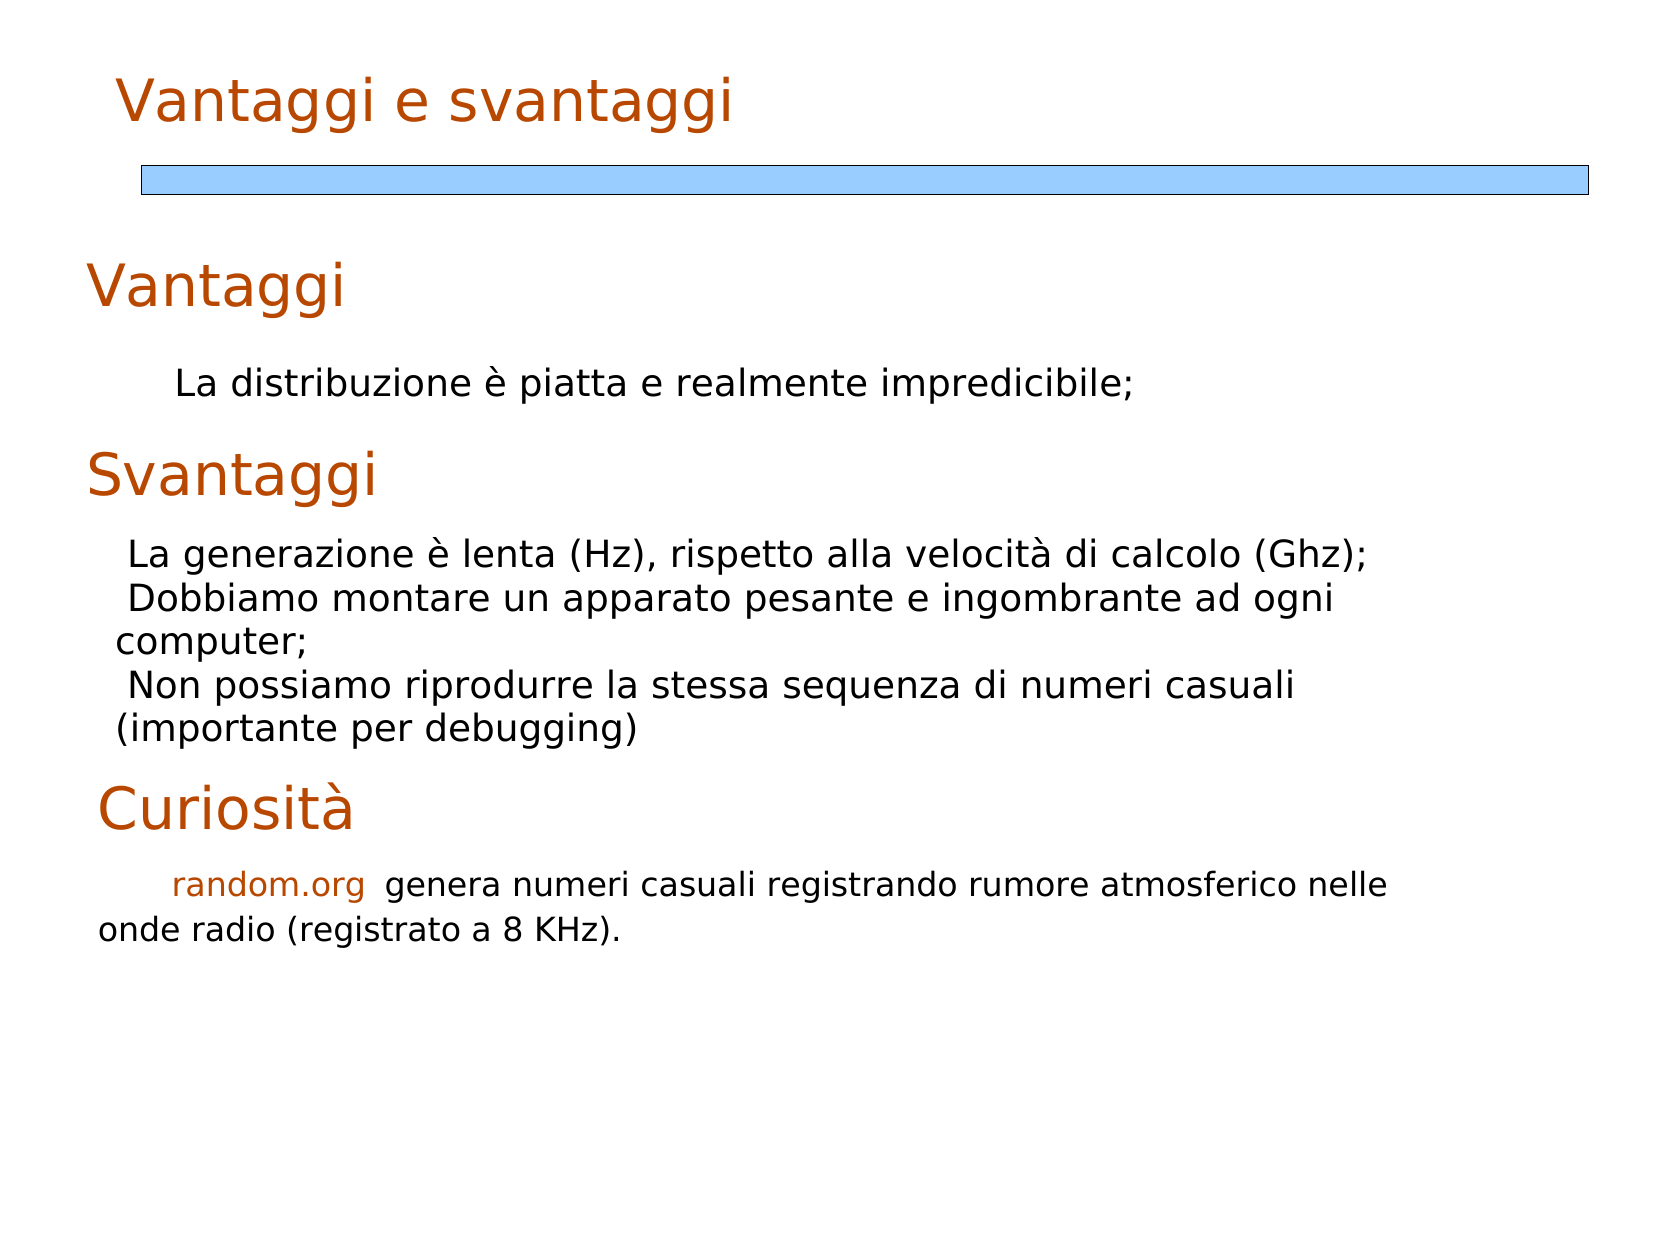

Vantaggi e svantaggi
Vantaggi
 La distribuzione è piatta e realmente impredicibile;
Svantaggi
 La generazione è lenta (Hz), rispetto alla velocità di calcolo (Ghz);
 Dobbiamo montare un apparato pesante e ingombrante ad ogni computer;
 Non possiamo riprodurre la stessa sequenza di numeri casuali (importante per debugging)
Curiosità
	random.org genera numeri casuali registrando rumore atmosferico nelle onde radio (registrato a 8 KHz).